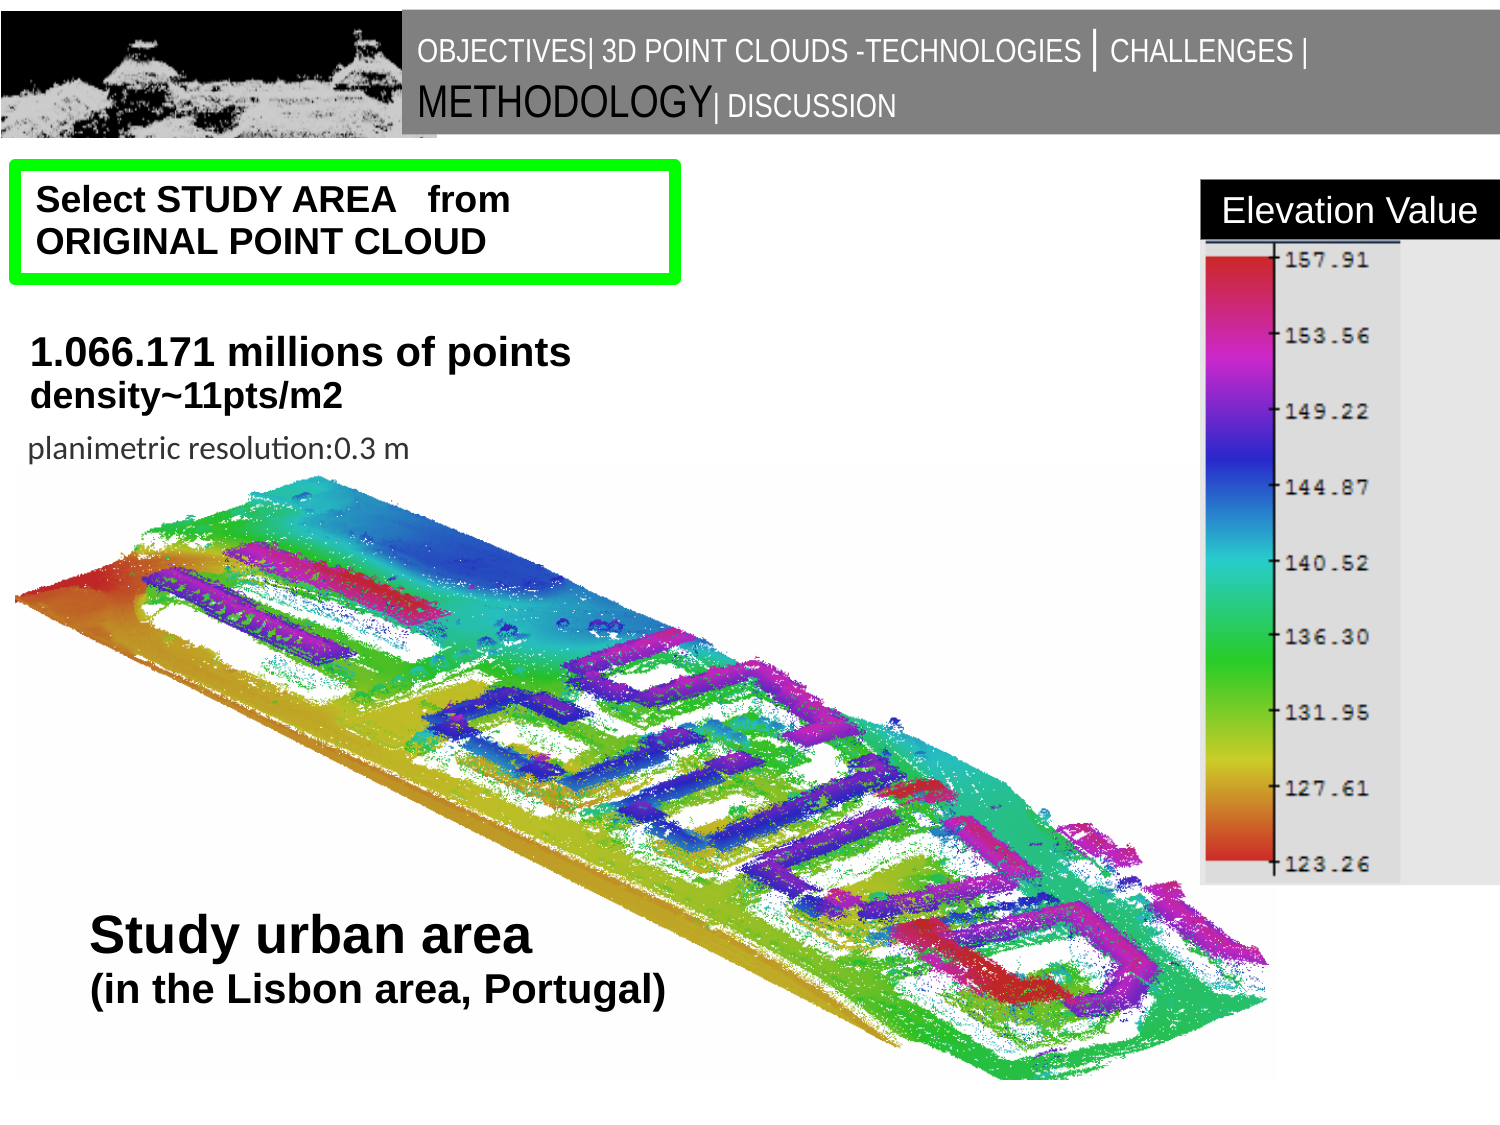

OBJECTIVES| 3D POINT CLOUDS -TECHNOLOGIES | CHALLENGES | METHODOLOGY| DISCUSSION
Select STUDY AREA from ORIGINAL POINT CLOUD
Elevation Value
1.066.171 millions of points density~11pts/m2
planimetric resolution:0.3 m
Study urban area
(in the Lisbon area, Portugal)